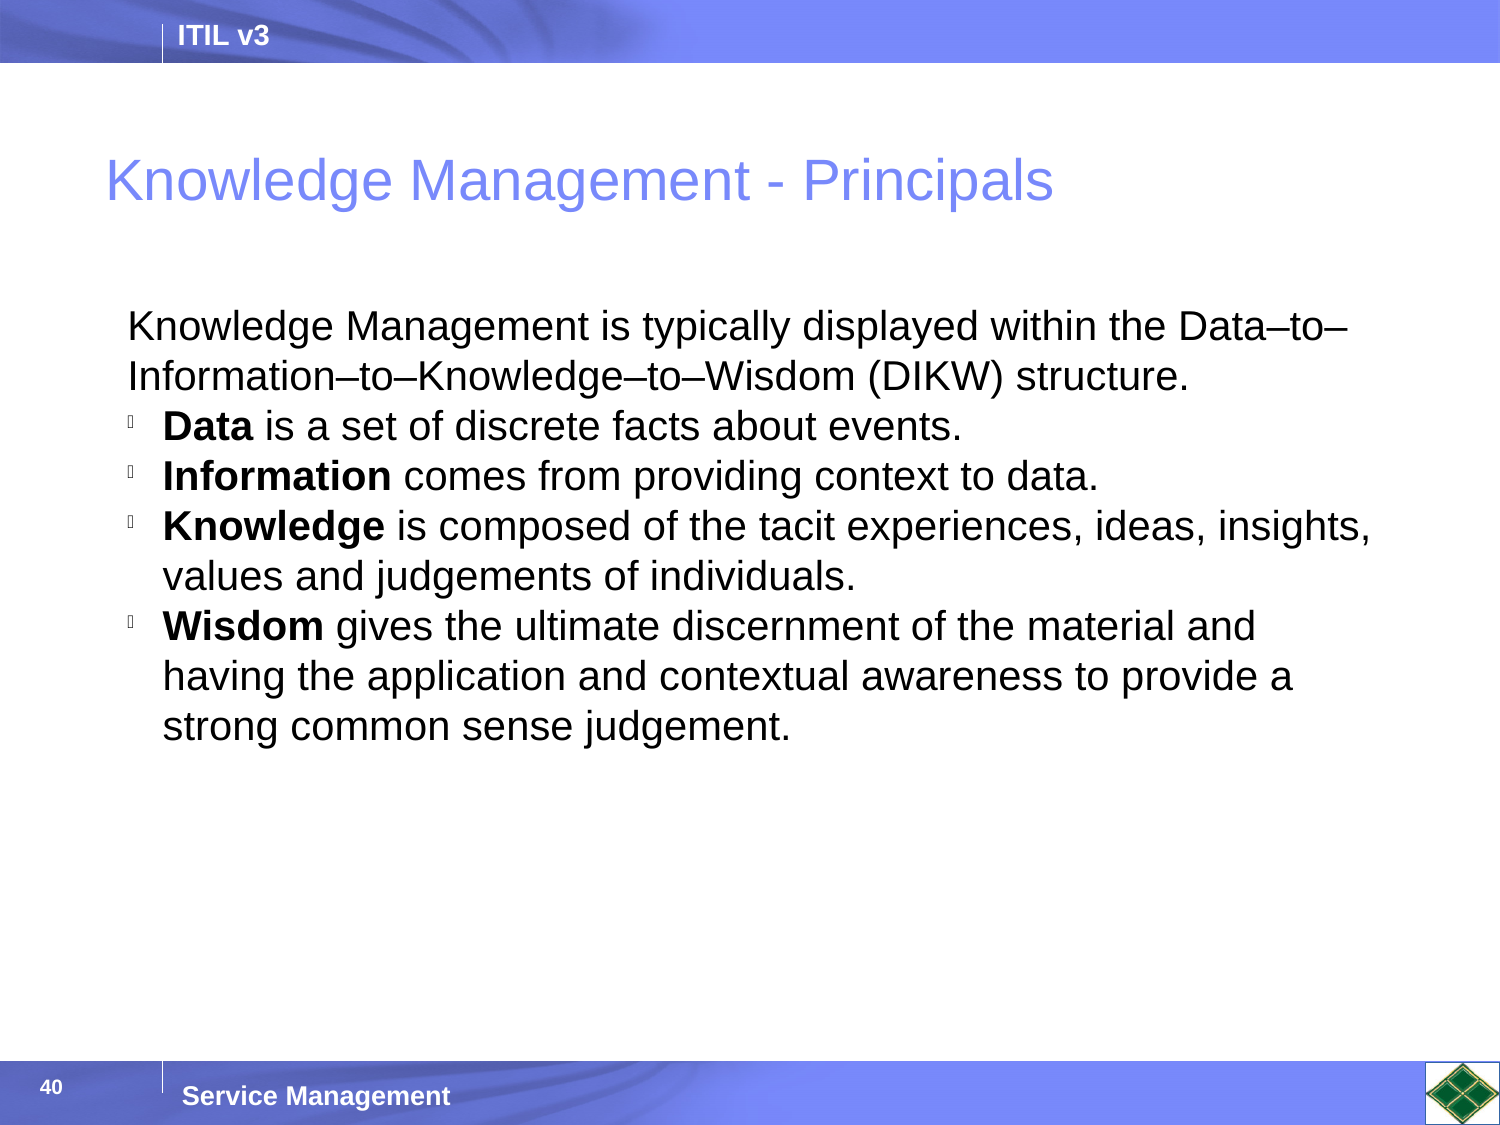

Knowledge Management - Principals
Knowledge Management is typically displayed within the Data–to–Information–to–Knowledge–to–Wisdom (DIKW) structure.
Data is a set of discrete facts about events.
Information comes from providing context to data.
Knowledge is composed of the tacit experiences, ideas, insights, values and judgements of individuals.
Wisdom gives the ultimate discernment of the material and having the application and contextual awareness to provide a strong common sense judgement.